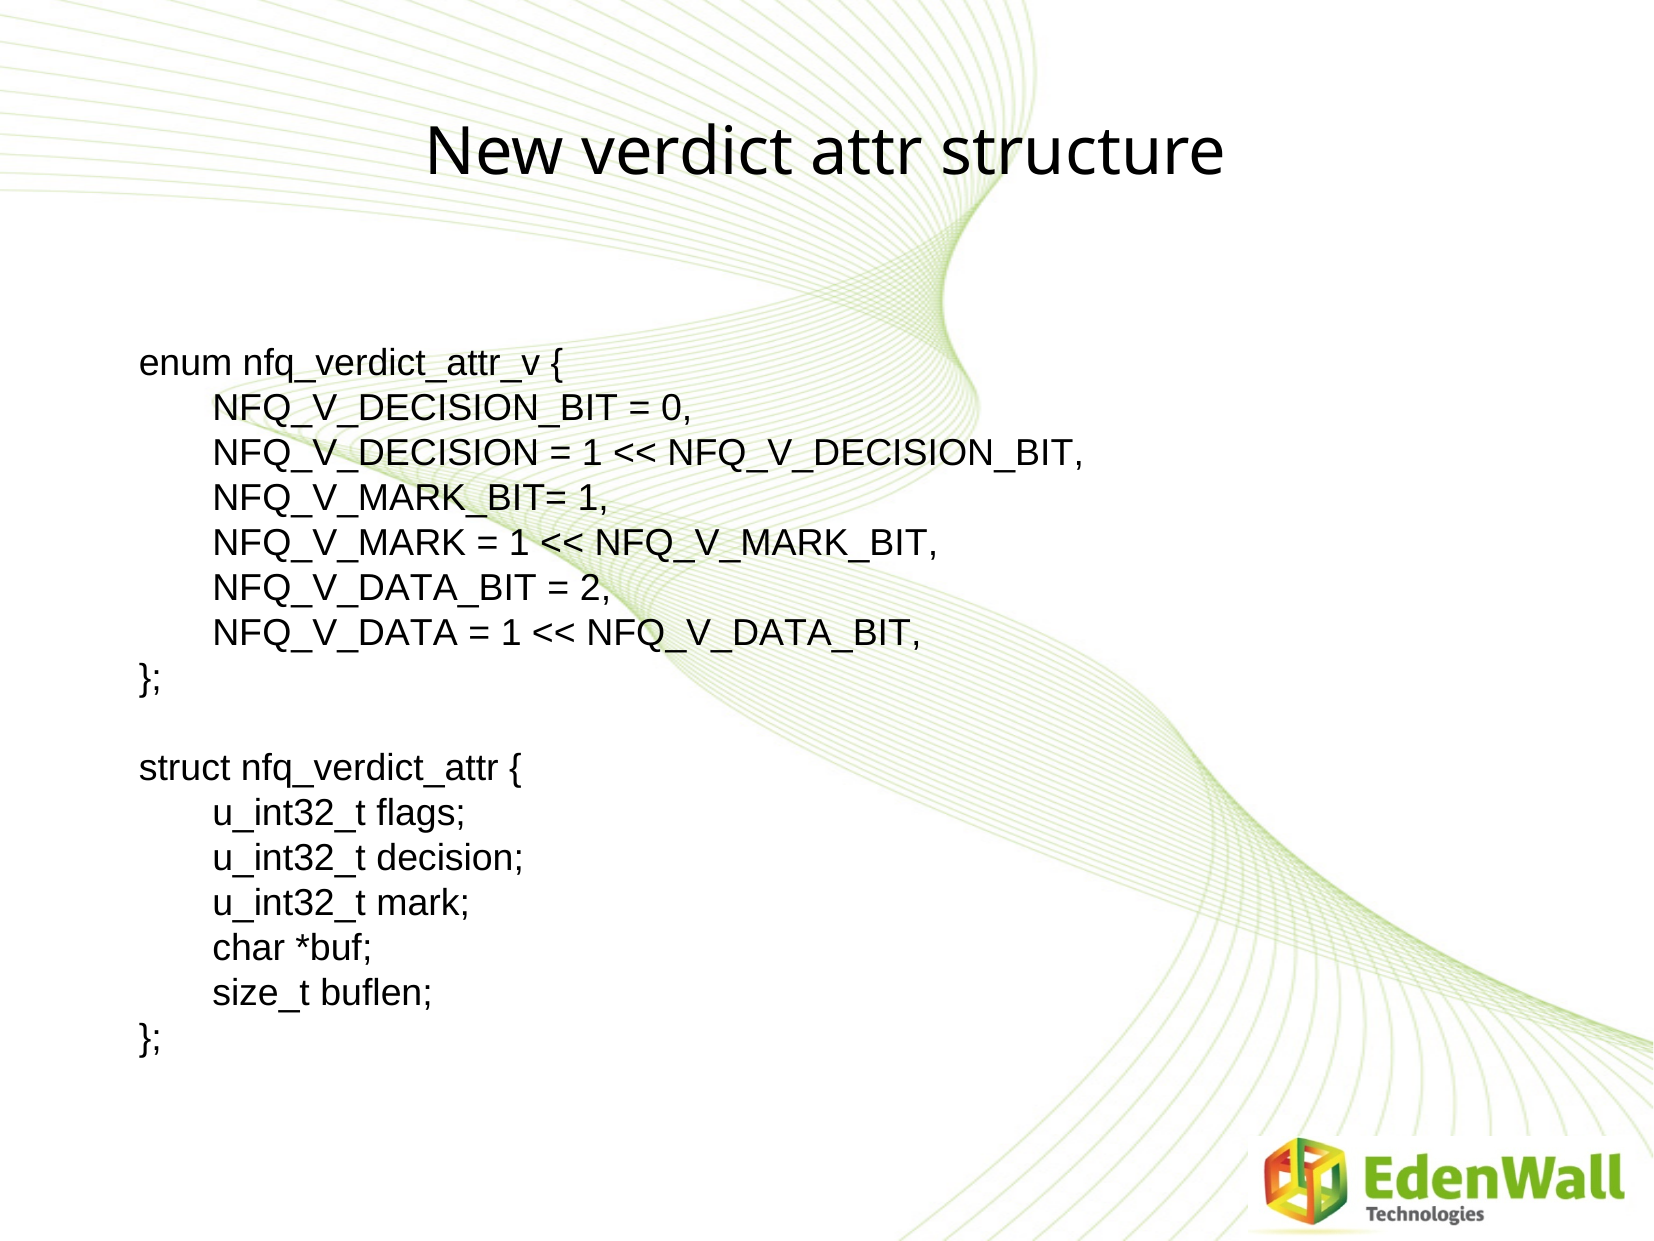

# New verdict attr structure
enum nfq_verdict_attr_v {
 NFQ_V_DECISION_BIT = 0,
 NFQ_V_DECISION = 1 << NFQ_V_DECISION_BIT,
 NFQ_V_MARK_BIT= 1,
 NFQ_V_MARK = 1 << NFQ_V_MARK_BIT,
 NFQ_V_DATA_BIT = 2,
 NFQ_V_DATA = 1 << NFQ_V_DATA_BIT,
};
struct nfq_verdict_attr {
 u_int32_t flags;
 u_int32_t decision;
 u_int32_t mark;
 char *buf;
 size_t buflen;
};